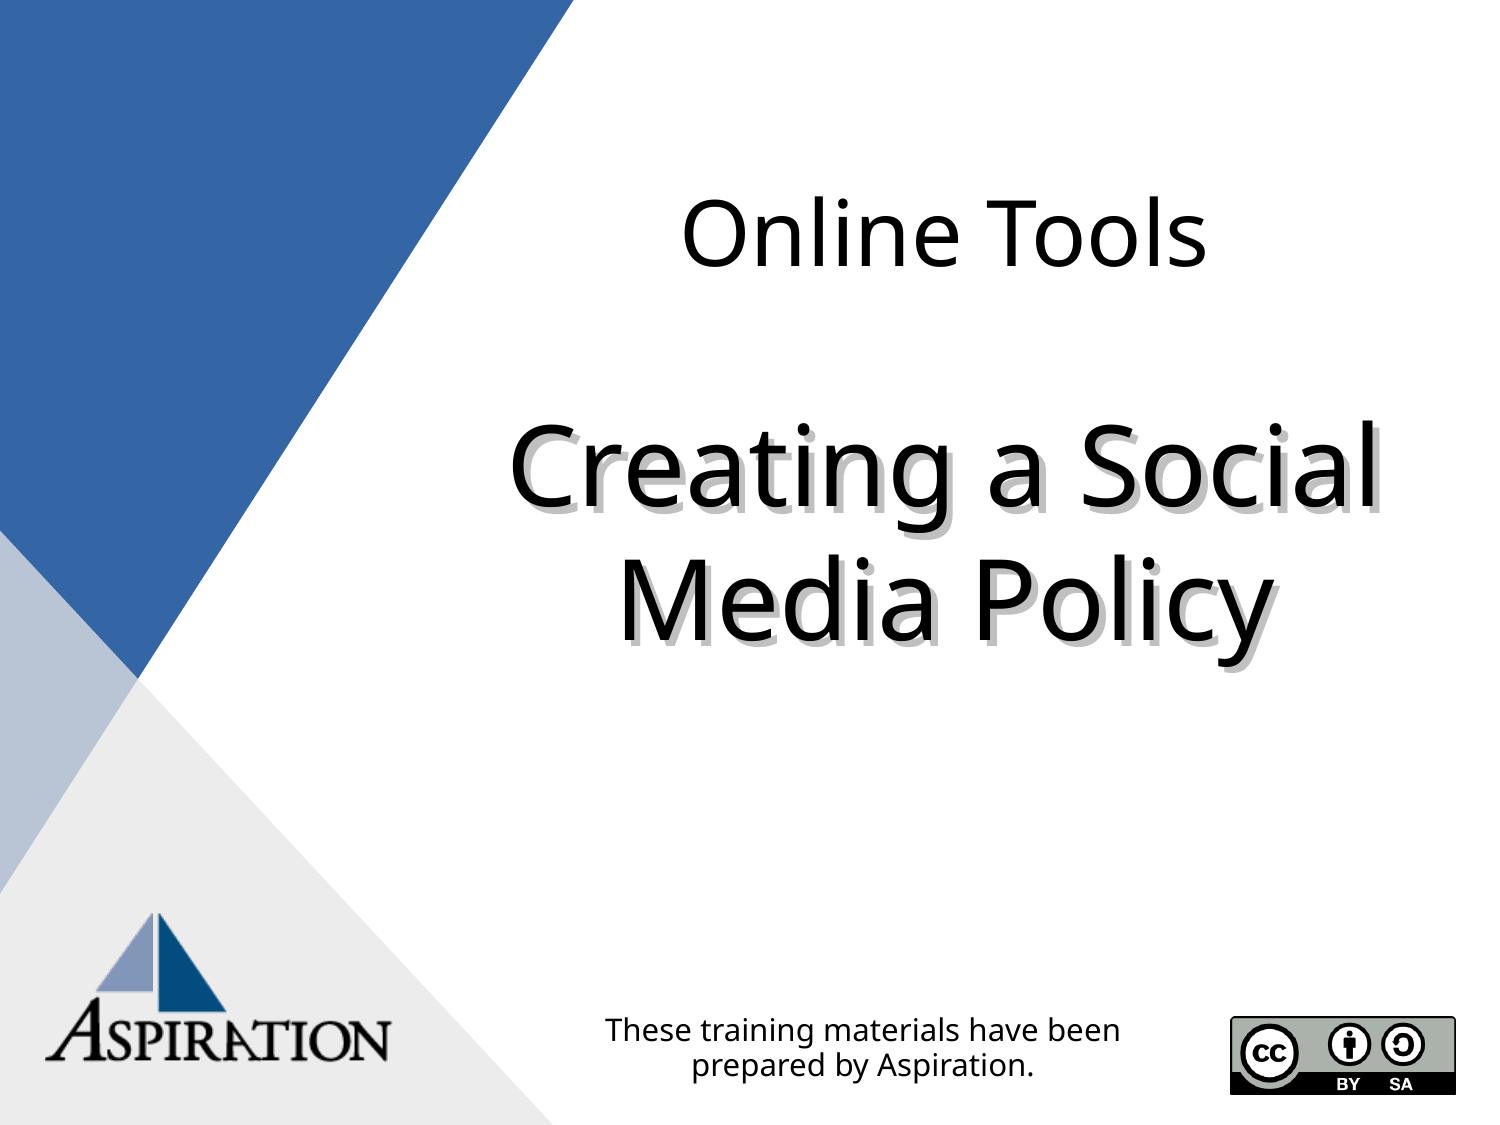

# Online Tools
Creating a Social Media Policy
These training materials have been prepared by Aspiration.